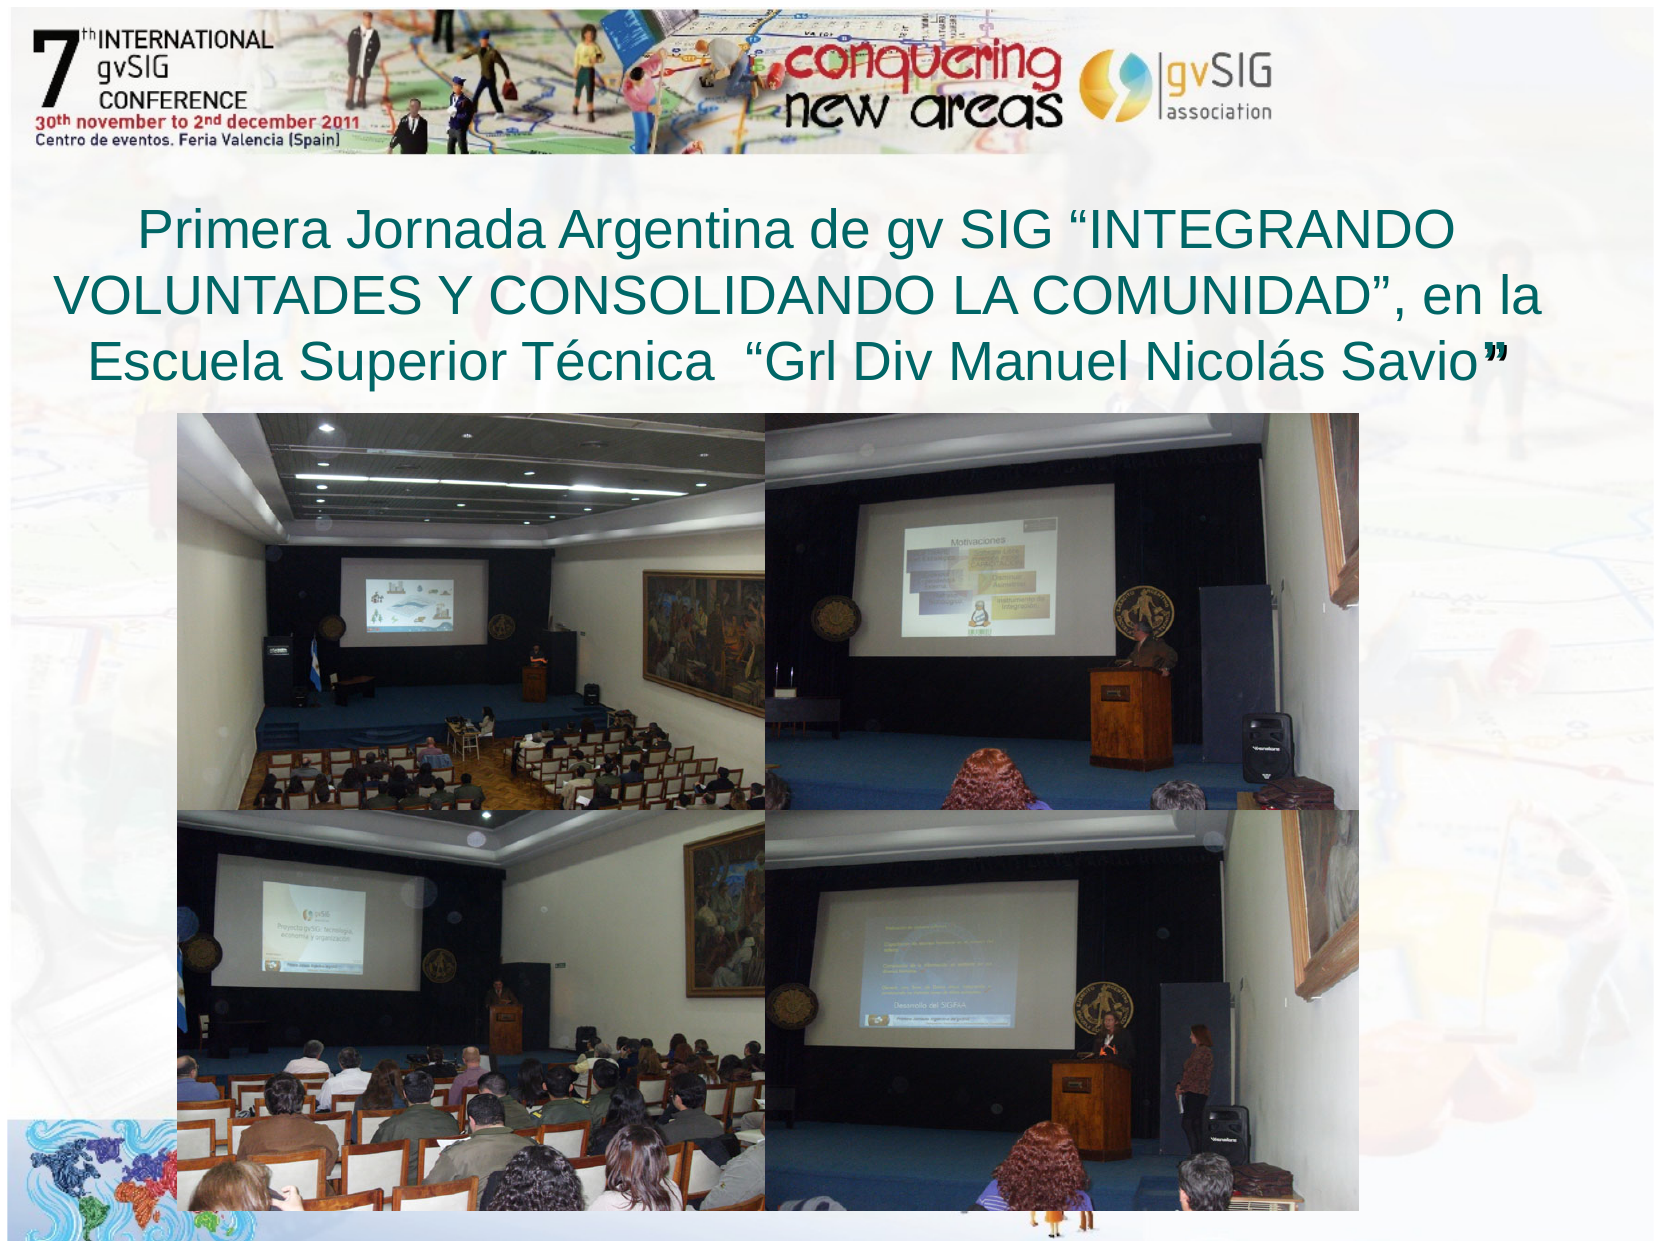

Primera Jornada Argentina de gv SIG “INTEGRANDO VOLUNTADES Y CONSOLIDANDO LA COMUNIDAD”, en la Escuela Superior Técnica “Grl Div Manuel Nicolás Savio”